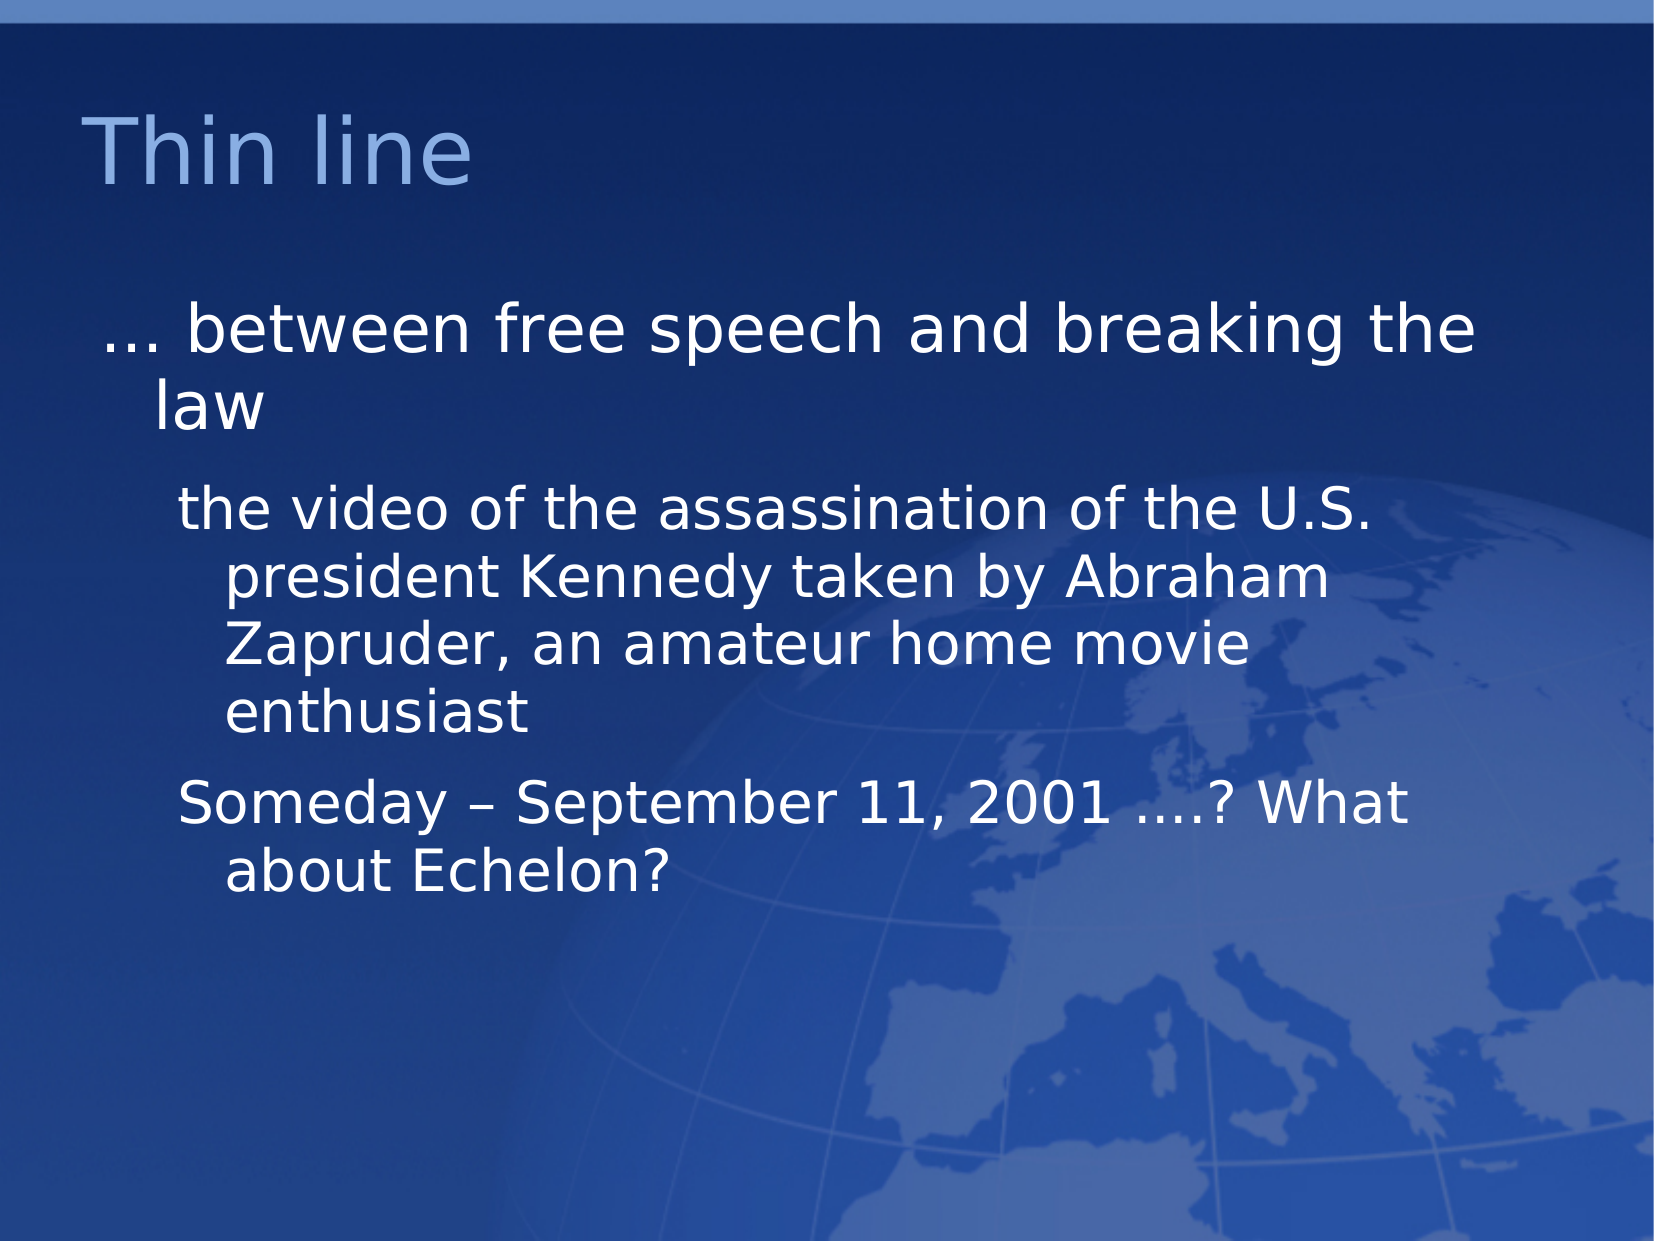

# Thin line
... between free speech and breaking the law
the video of the assassination of the U.S. president Kennedy taken by Abraham Zapruder, an amateur home movie enthusiast
Someday – September 11, 2001 ....? What about Echelon?